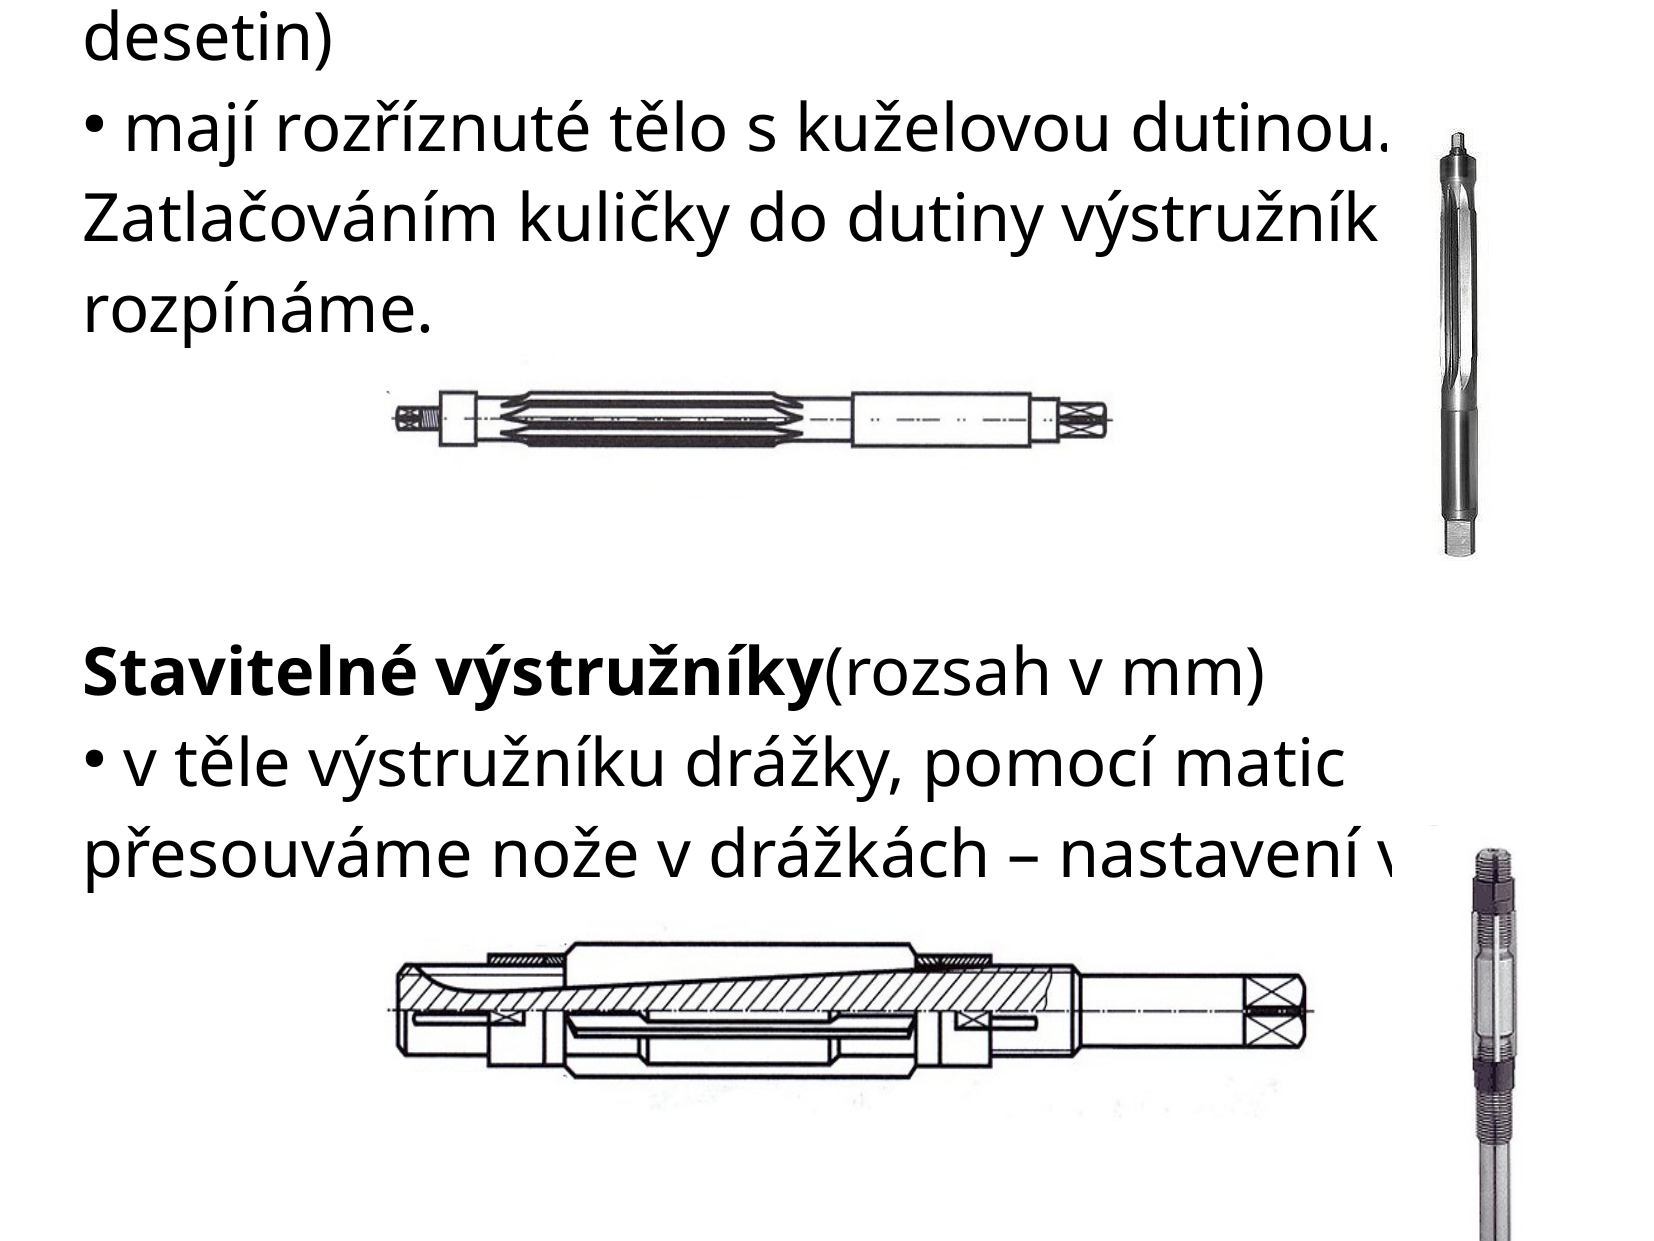

# Rozpínací výstružníky (rozsah – několik desetin)
 mají rozříznuté tělo s kuželovou dutinou. Zatlačováním kuličky do dutiny výstružník rozpínáme.
Stavitelné výstružníky(rozsah v mm)
 v těle výstružníku drážky, pomocí matic
přesouváme nože v drážkách – nastavení výstr.